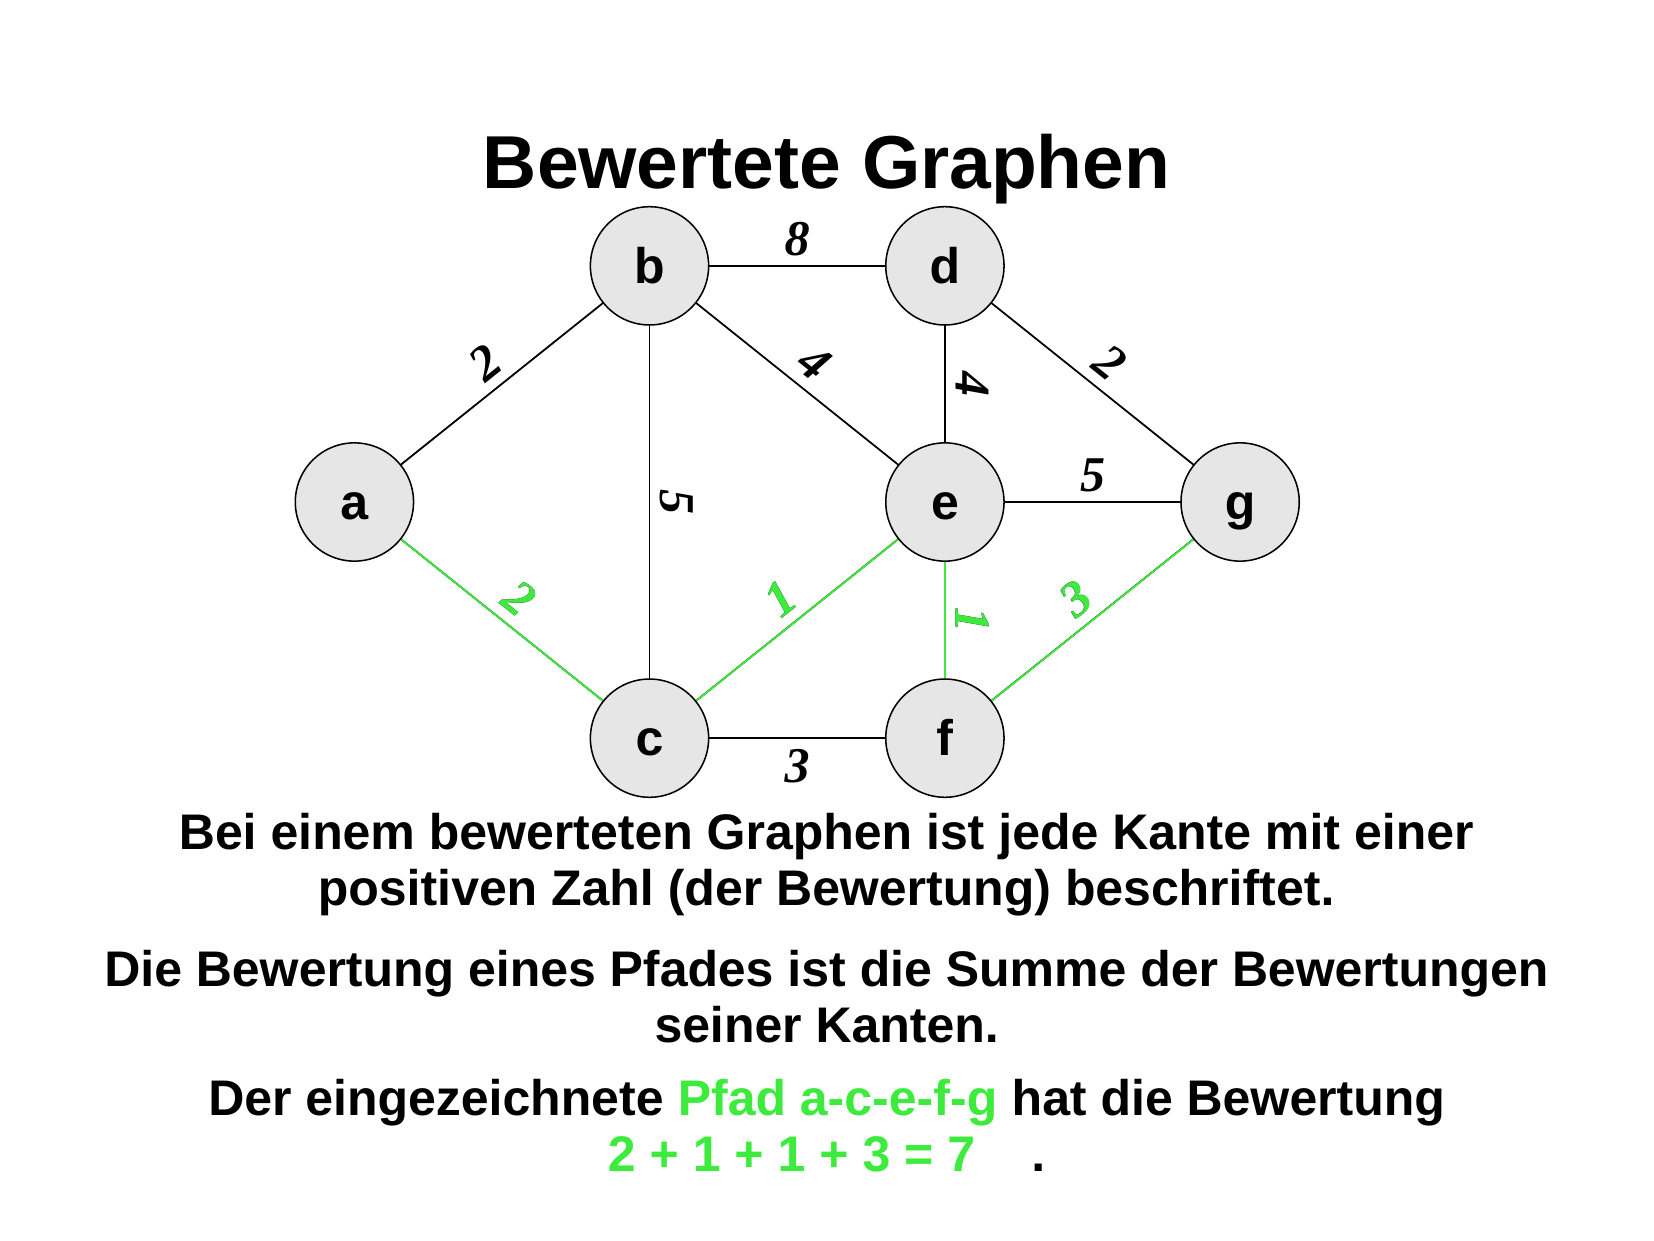

# Bewertete Graphen
b
d
2
5
4
8
4
2
a
e
g
2
1
1
3
5
2
1
1
3
c
f
3
Bei einem bewerteten Graphen ist jede Kante mit einer positiven Zahl (der Bewertung) beschriftet.
Die Bewertung eines Pfades ist die Summe der Bewertungen seiner Kanten.
Der eingezeichnete Pfad a-c-e-f-g hat die Bewertung
2 + 1 + 1 + 3 = 7 .